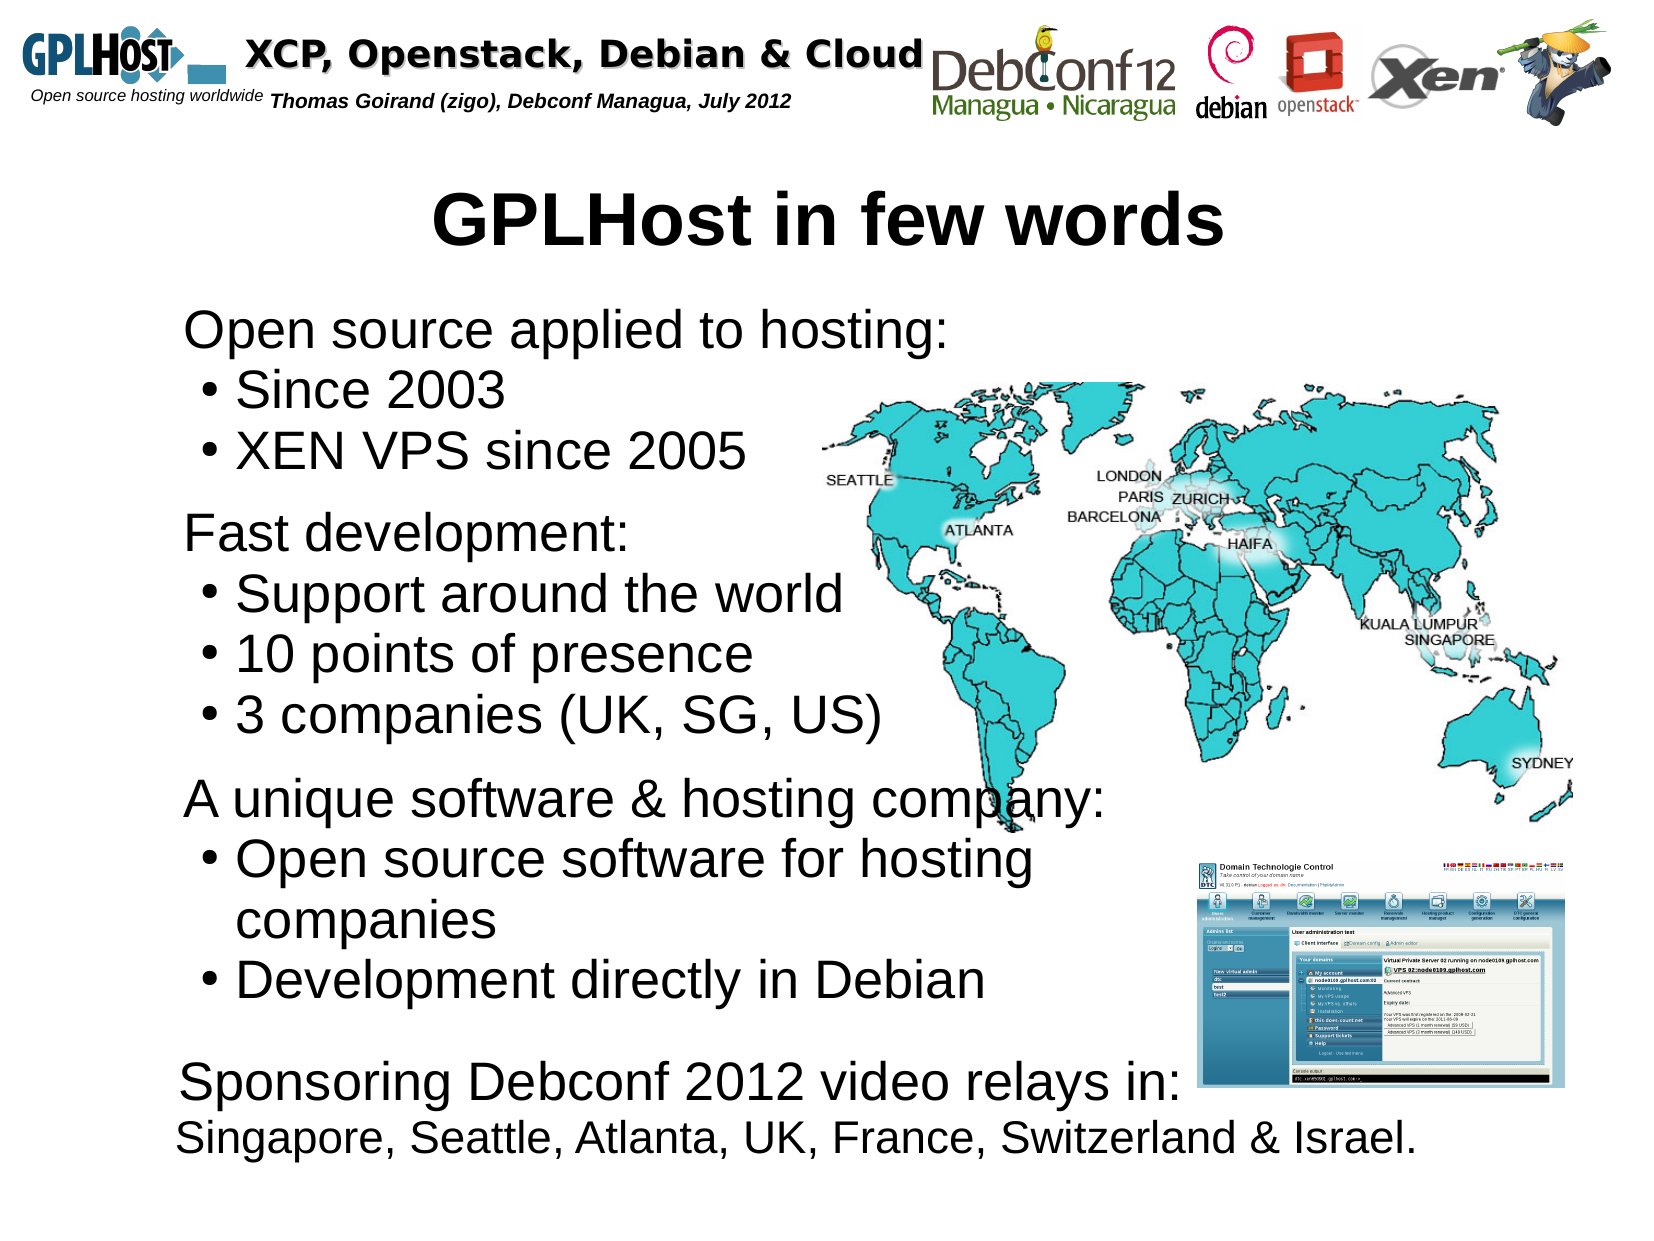

GPLHost in few words
Open source applied to hosting:
Since 2003
XEN VPS since 2005
Fast development:
Support around the world
10 points of presence
3 companies (UK, SG, US)
A unique software & hosting company:
Open source software for hosting
companies
Development directly in Debian
Sponsoring Debconf 2012 video relays in:
Singapore, Seattle, Atlanta, UK, France, Switzerland & Israel.